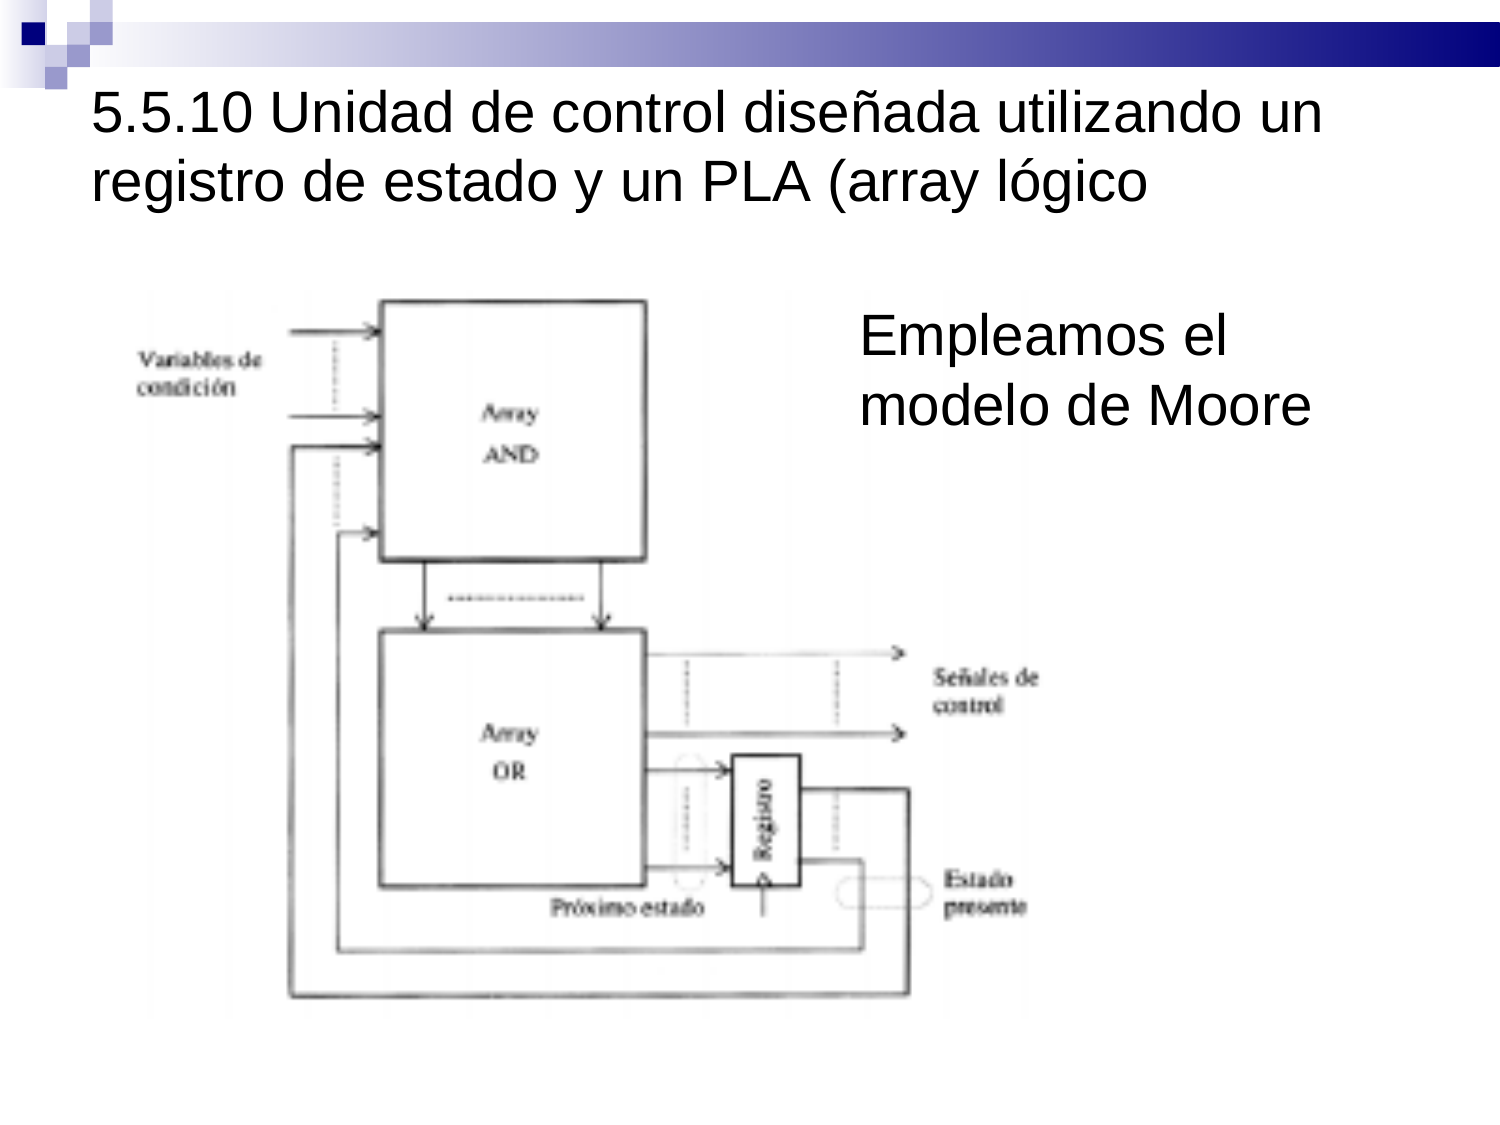

# 5.5.10 Unidad de control diseñada utilizando un registro de estado y un PLA (array lógico programable)‏
Empleamos el modelo de Moore